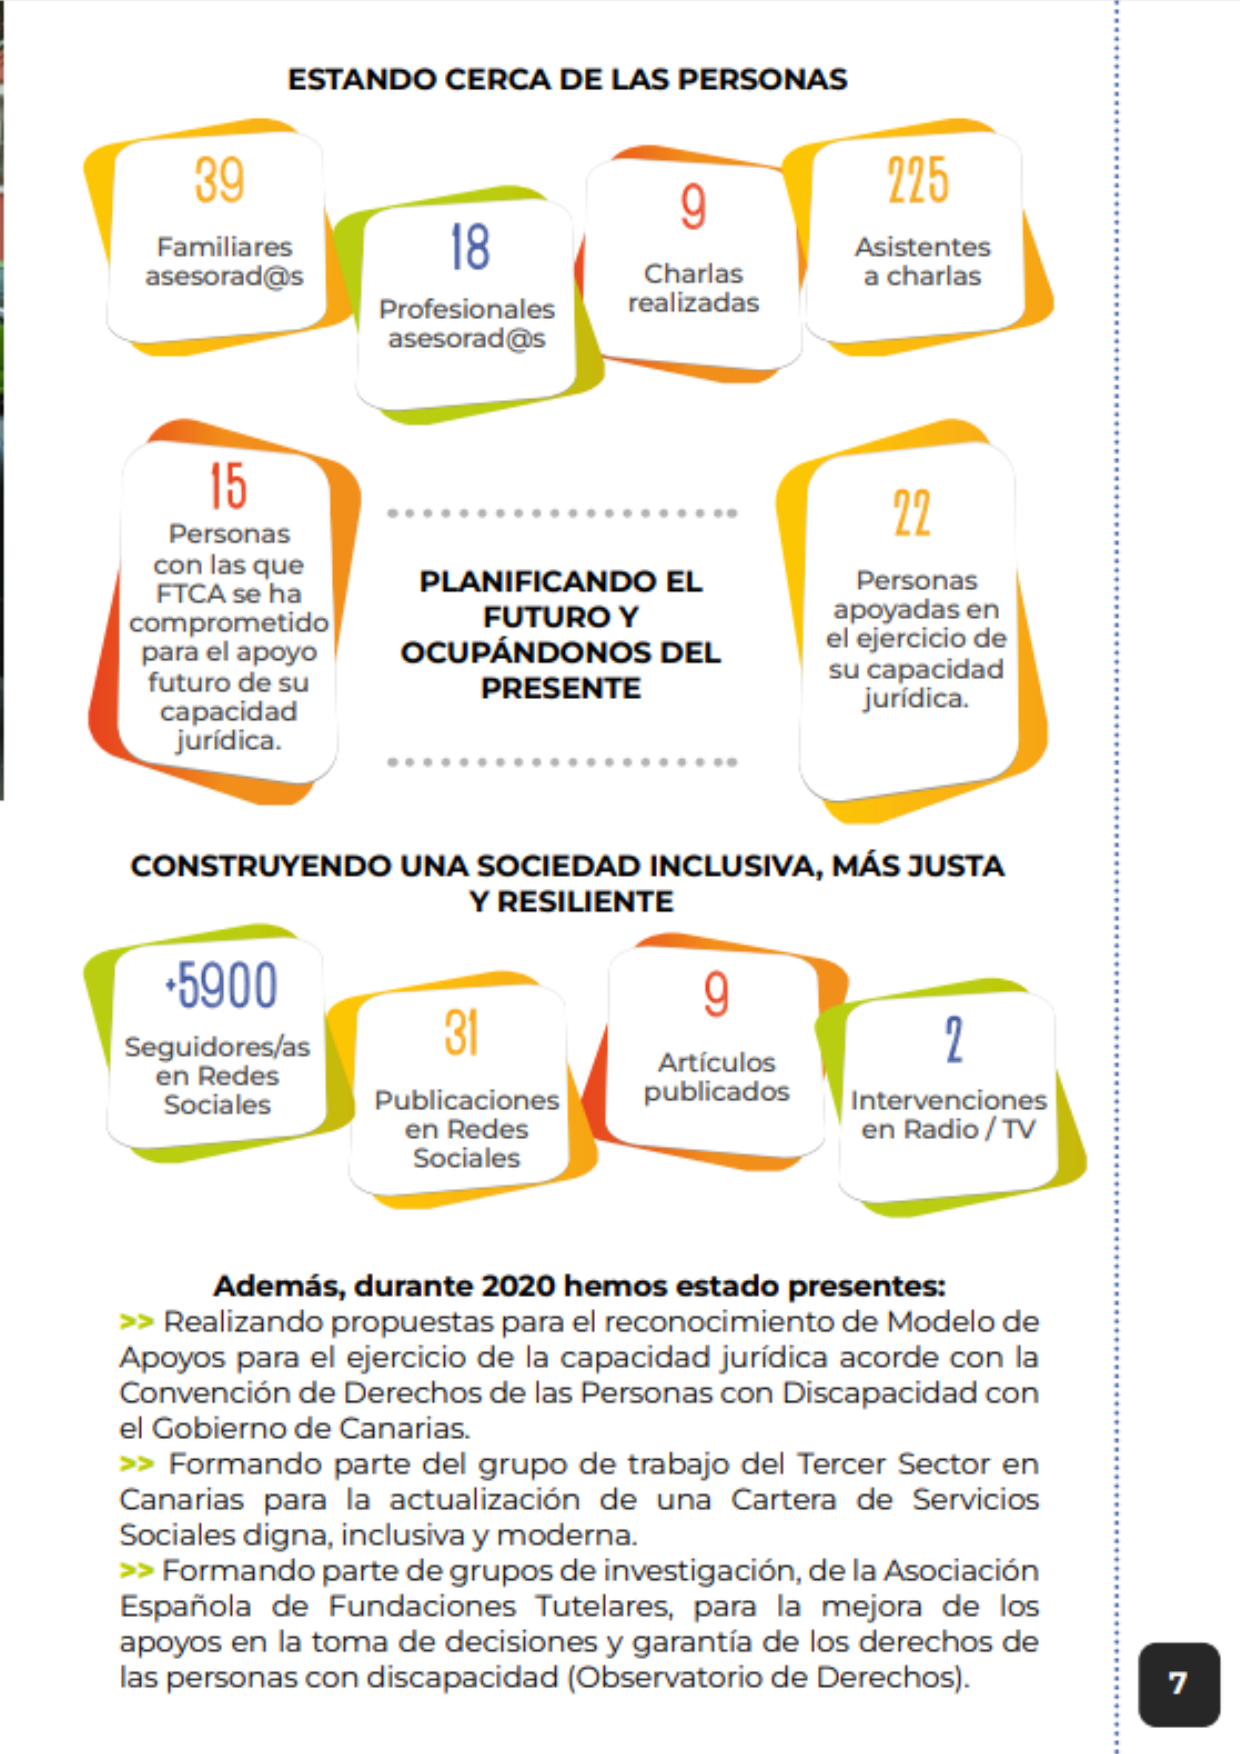

Familiares
Asistentes
Charlas
asesorad@s
a charlas
realizadas
Profesionales
asesorad@s
Personas
con las que
PLANIFICANDO EL
Personas
FTCA se ha
apoyadas en
FUTURO Y
comprometido
el ejercicio de
OCUPÁNDONOS DEL
para el apoyo
su capacidad
PRESENTE
futuro de su
jurídica.
capacidad
jurídica.
CONSTRUYENDO UNA SOCIEDAD INCLUSIVA, MÁS JUSTA
 Y RESILIENTE
Seguidores/as
Artículos
en Redes
publicados
Publicaciones
Intervenciones
Sociales
en Redes
en Radio / TV
Sociales
Además, durante 2020 hemos estado presentes:
>>
Realizando propuestas para el reconocimiento de Modelo de
Apoyos para el ejercicio de la capacidad jurídica acorde con la
Convención de Derechos de las Personas con Discapacidad con
el Gobierno de Canarias.
>>
Formando parte del grupo de trabajo del Tercer Sector en
Canarias
para
la
actualización
de
una
Cartera
de
Servicios
Sociales digna, inclusiva y moderna.
>>
 Formando parte de grupos de investigación, de la Asociación
Española
de
Fundaciones
Tutelares,
para
la
mejora
de
los
apoyos en la toma de decisiones y garantía de los derechos de
las personas con discapacidad (Observatorio de Derechos).
7